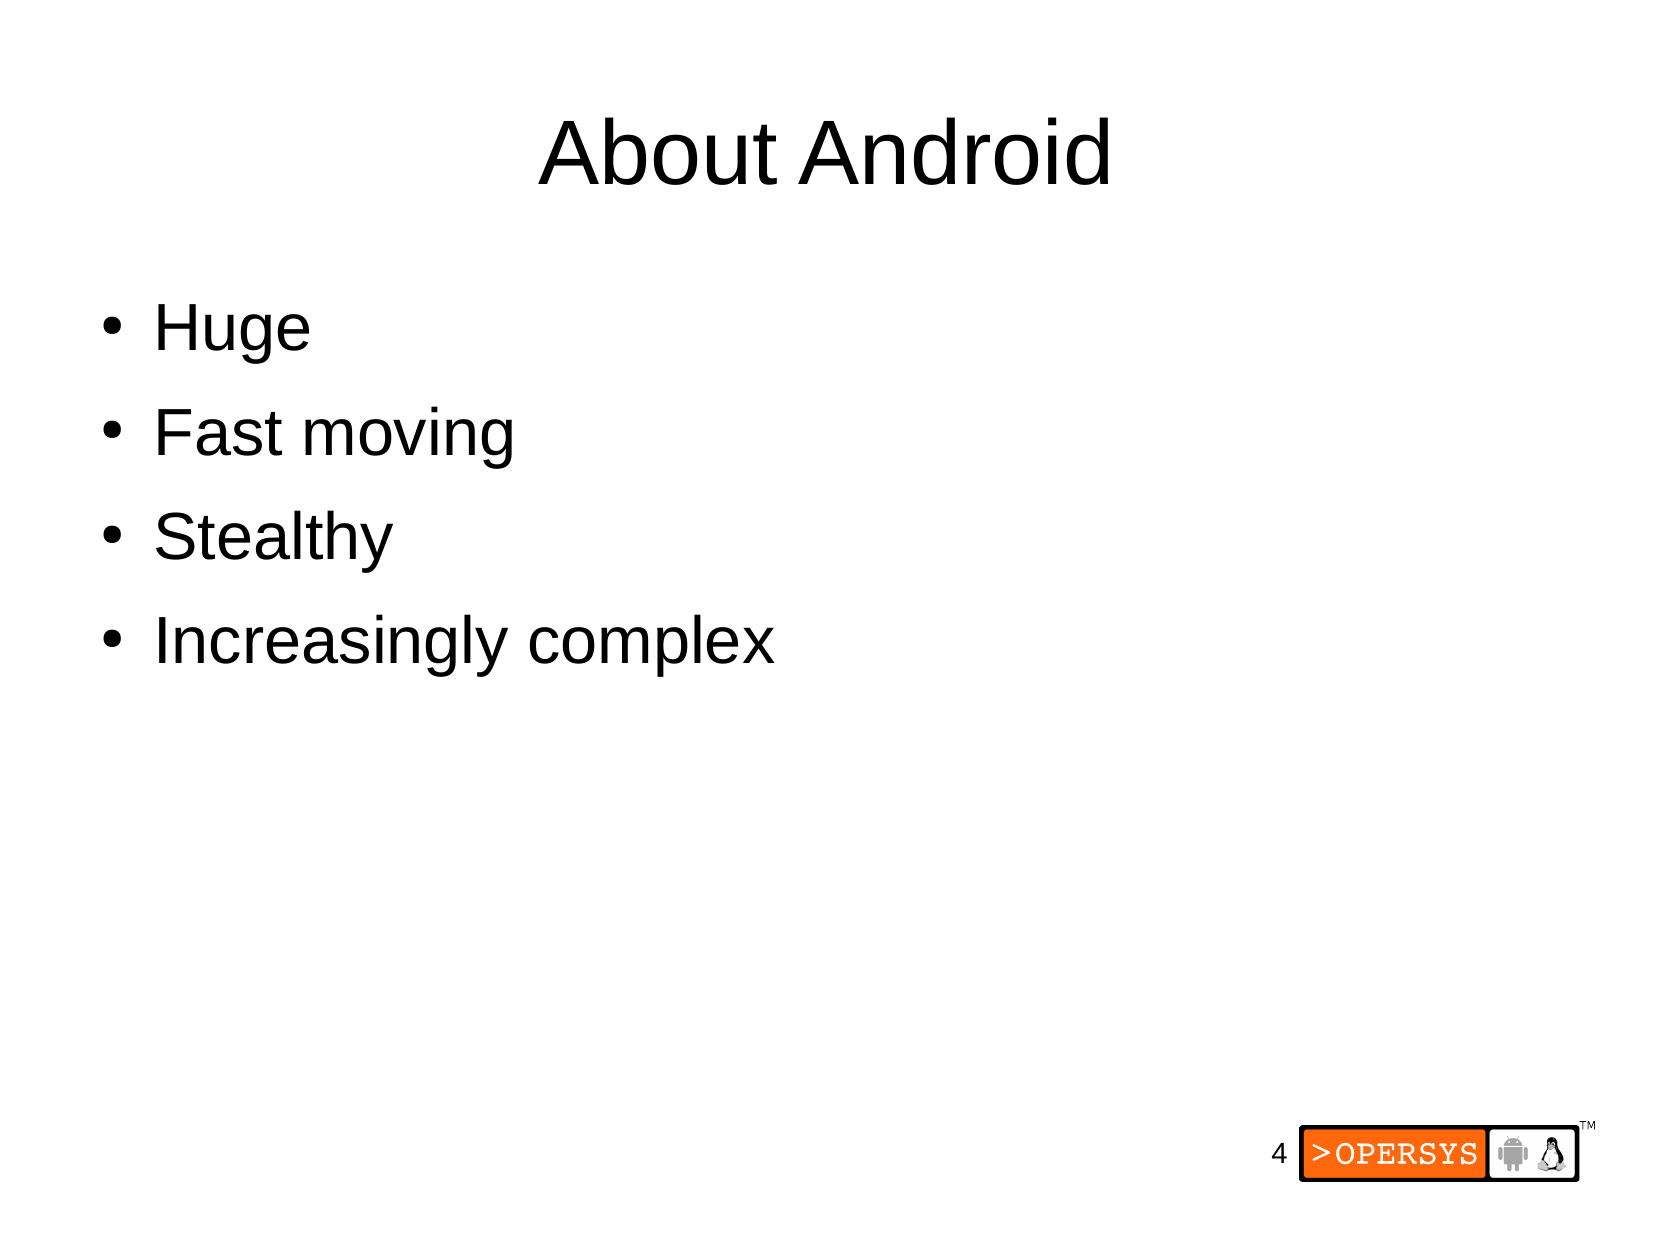

# About Android
Huge
Fast moving
Stealthy
Increasingly complex